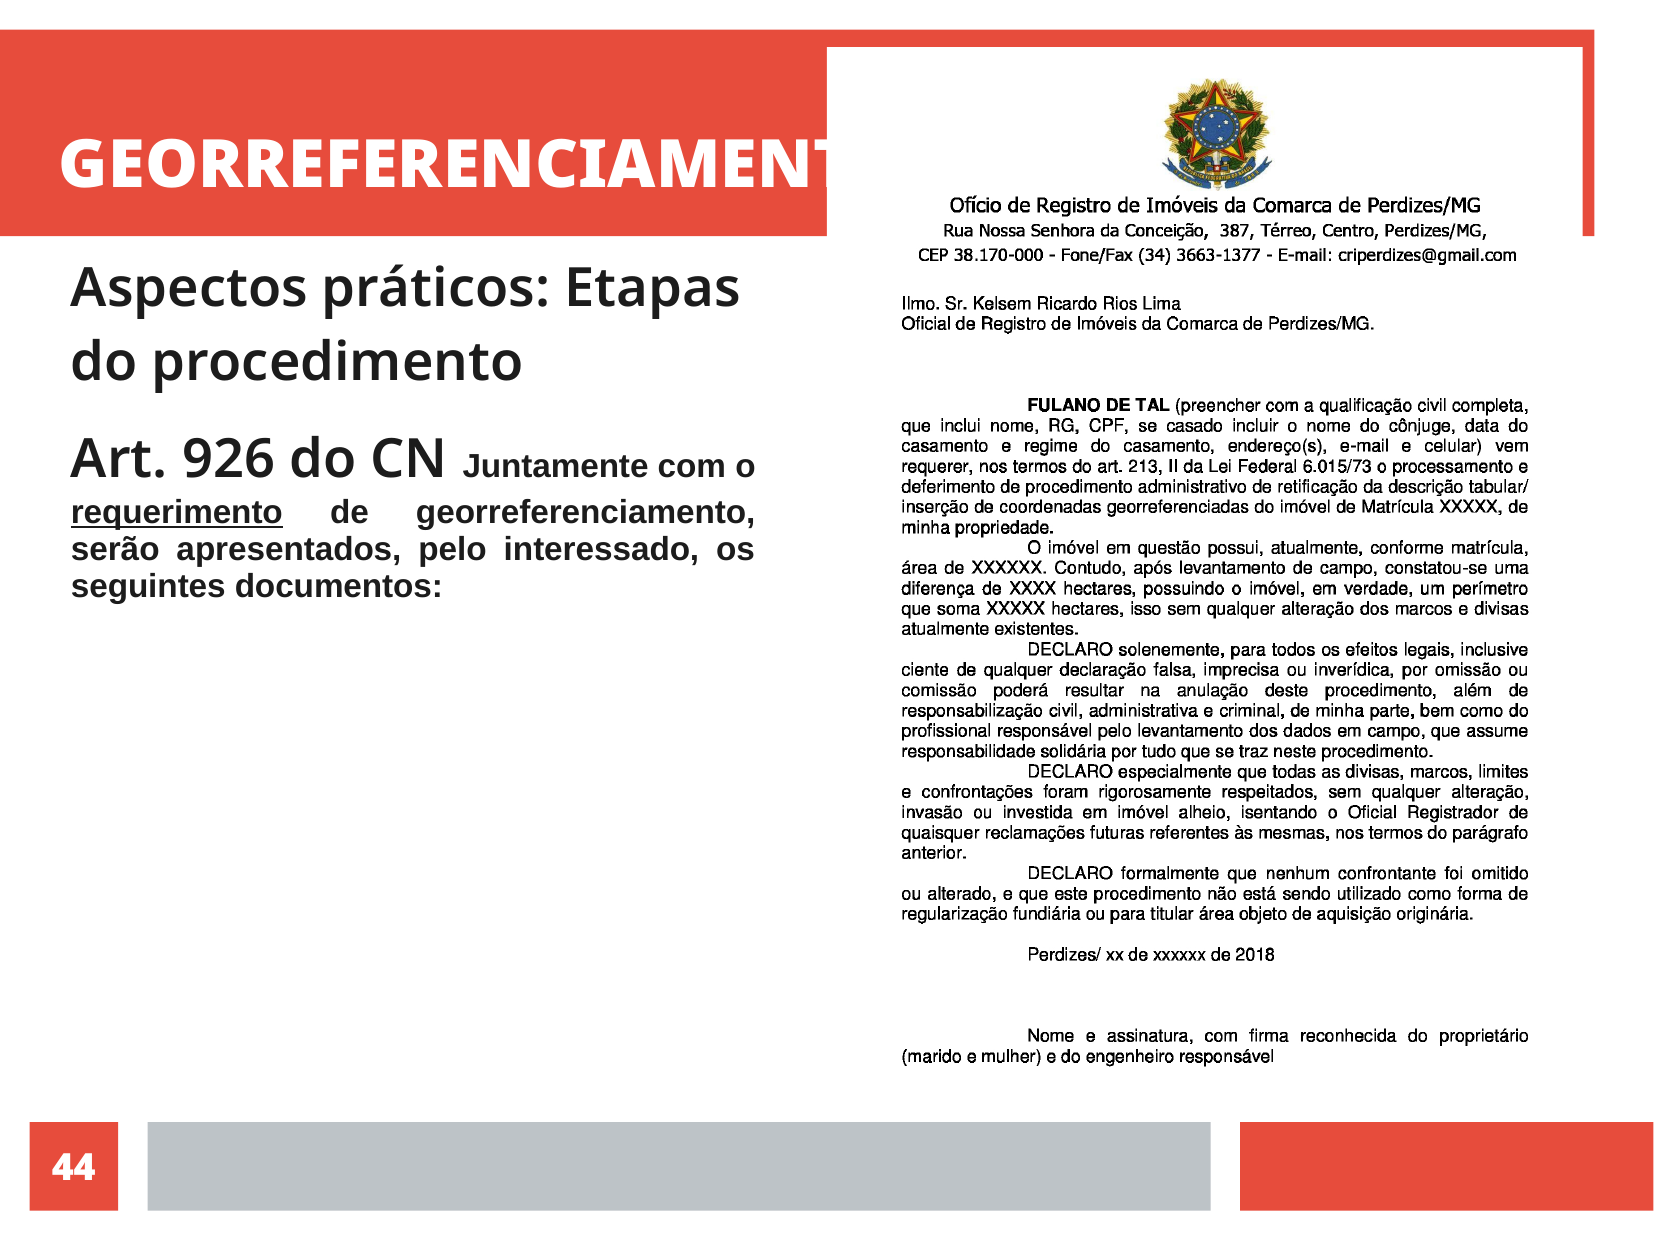

# GEORREFERENCIAMENTO
Aspectos práticos: Etapas do procedimento
Art. 926 do CN Juntamente com o requerimento de georreferenciamento, serão apresentados, pelo interessado, os seguintes documentos:
44